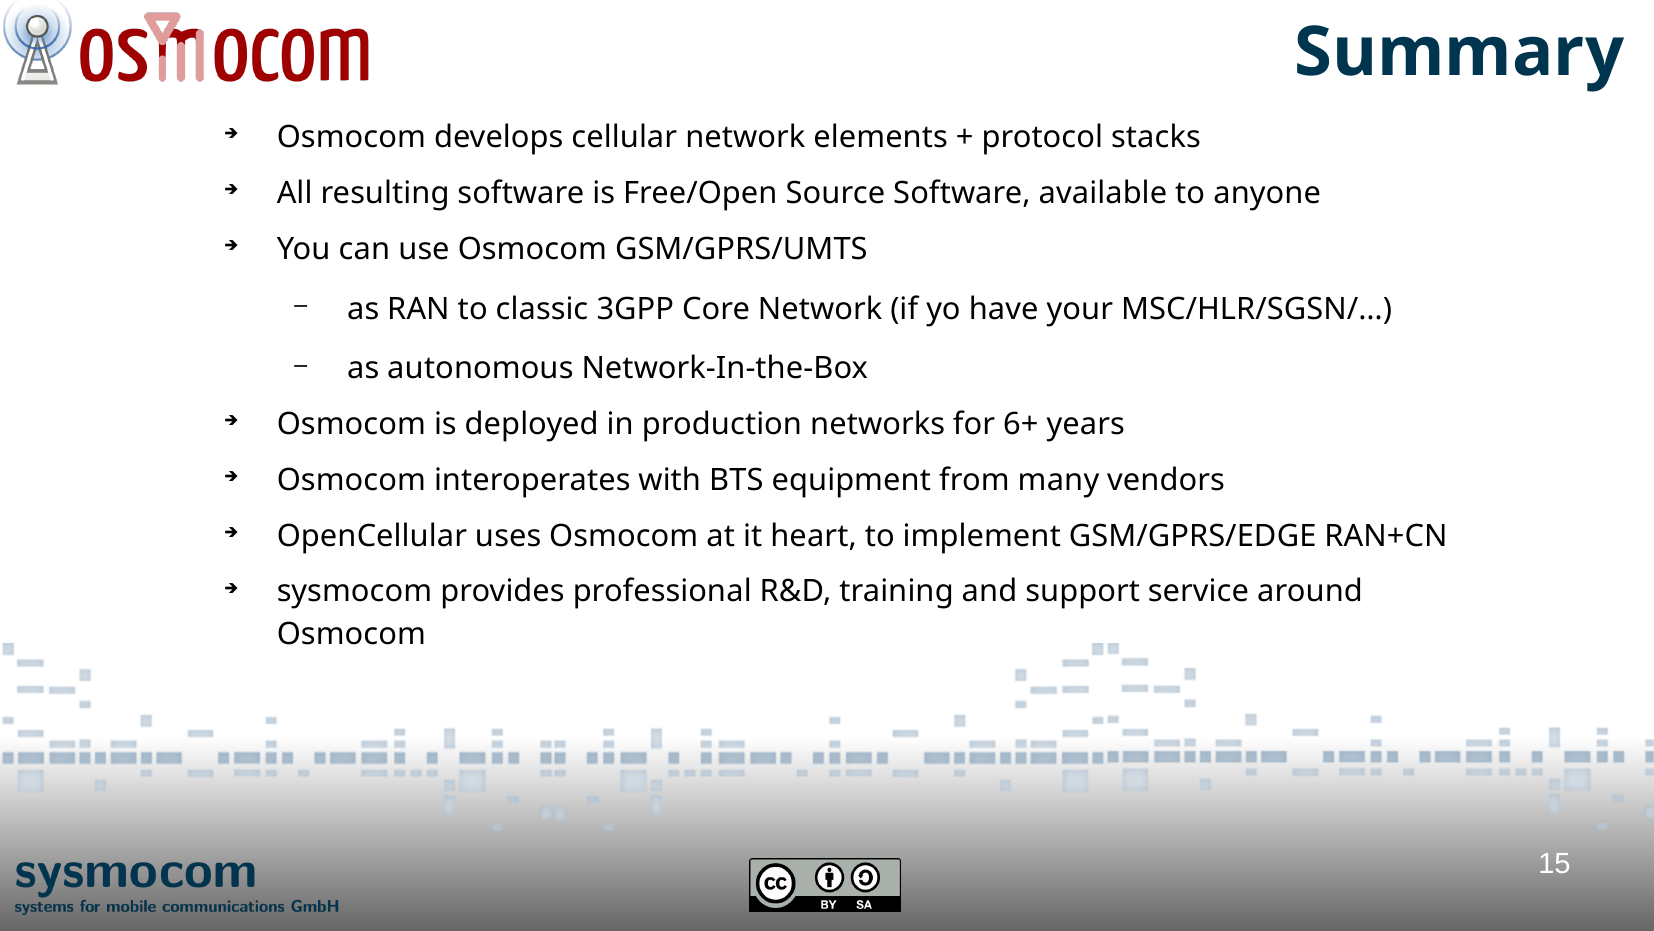

# Summary
Osmocom develops cellular network elements + protocol stacks
All resulting software is Free/Open Source Software, available to anyone
You can use Osmocom GSM/GPRS/UMTS
as RAN to classic 3GPP Core Network (if yo have your MSC/HLR/SGSN/…)
as autonomous Network-In-the-Box
Osmocom is deployed in production networks for 6+ years
Osmocom interoperates with BTS equipment from many vendors
OpenCellular uses Osmocom at it heart, to implement GSM/GPRS/EDGE RAN+CN
sysmocom provides professional R&D, training and support service around Osmocom
15